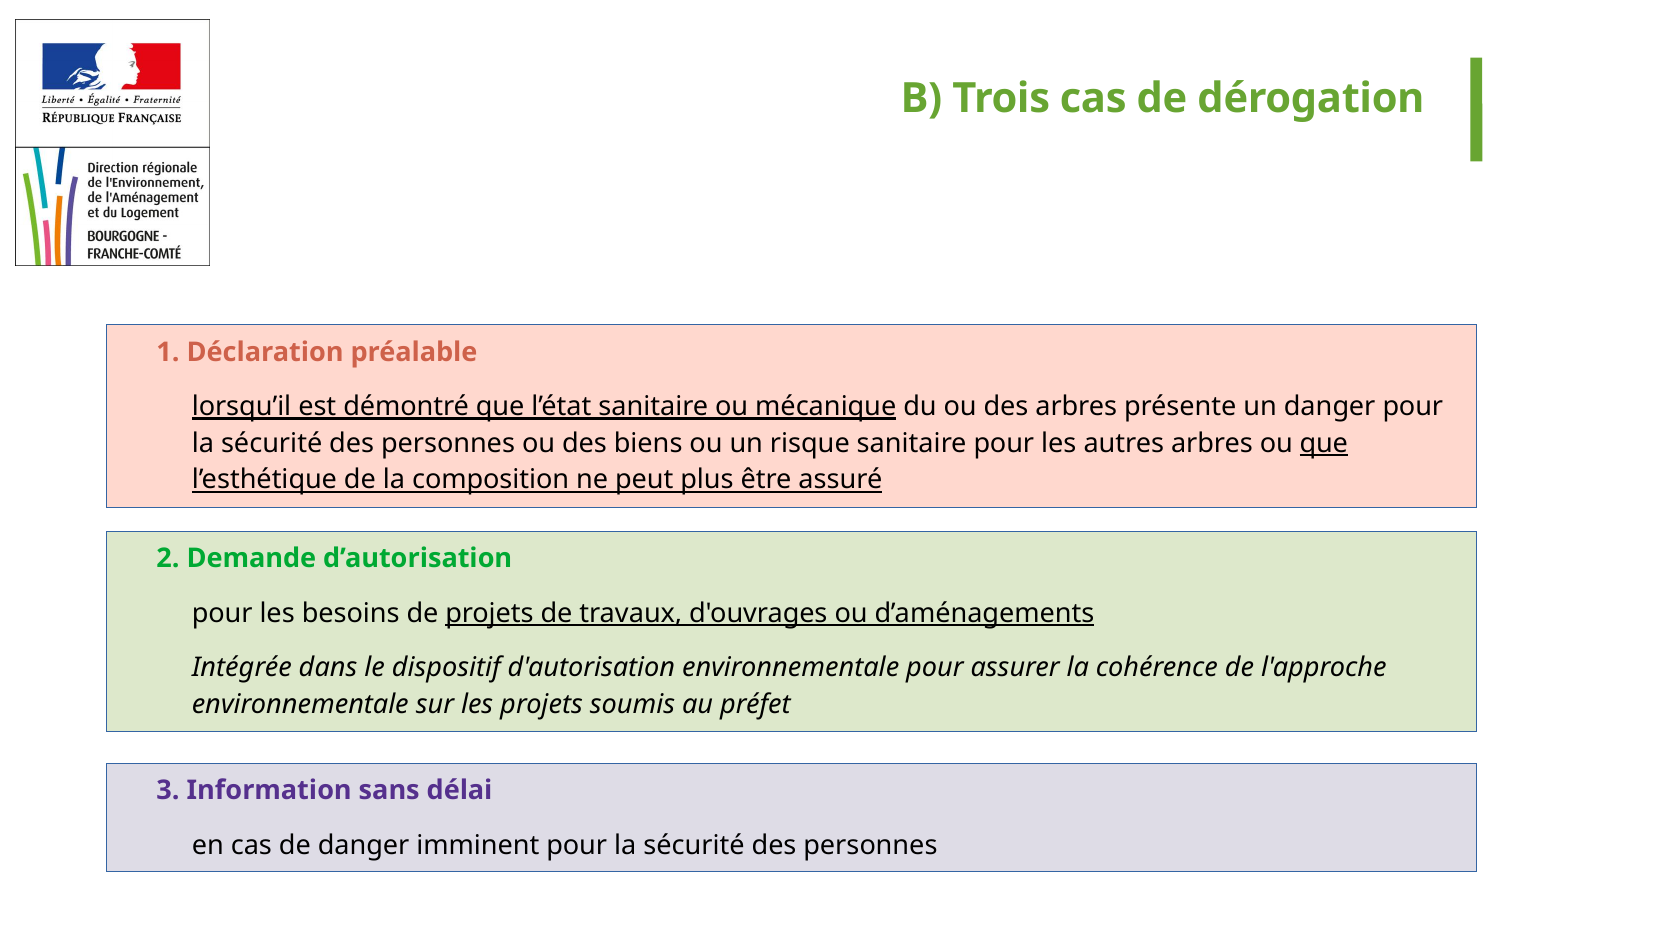

B) Trois cas de dérogation
1. Déclaration préalable
lorsqu’il est démontré que l’état sanitaire ou mécanique du ou des arbres présente un danger pour la sécurité des personnes ou des biens ou un risque sanitaire pour les autres arbres ou que l’esthétique de la composition ne peut plus être assuré
2. Demande d’autorisation
pour les besoins de projets de travaux, d'ouvrages ou d’aménagements
Intégrée dans le dispositif d'autorisation environnementale pour assurer la cohérence de l'approche environnementale sur les projets soumis au préfet
3. Information sans délai
en cas de danger imminent pour la sécurité des personnes